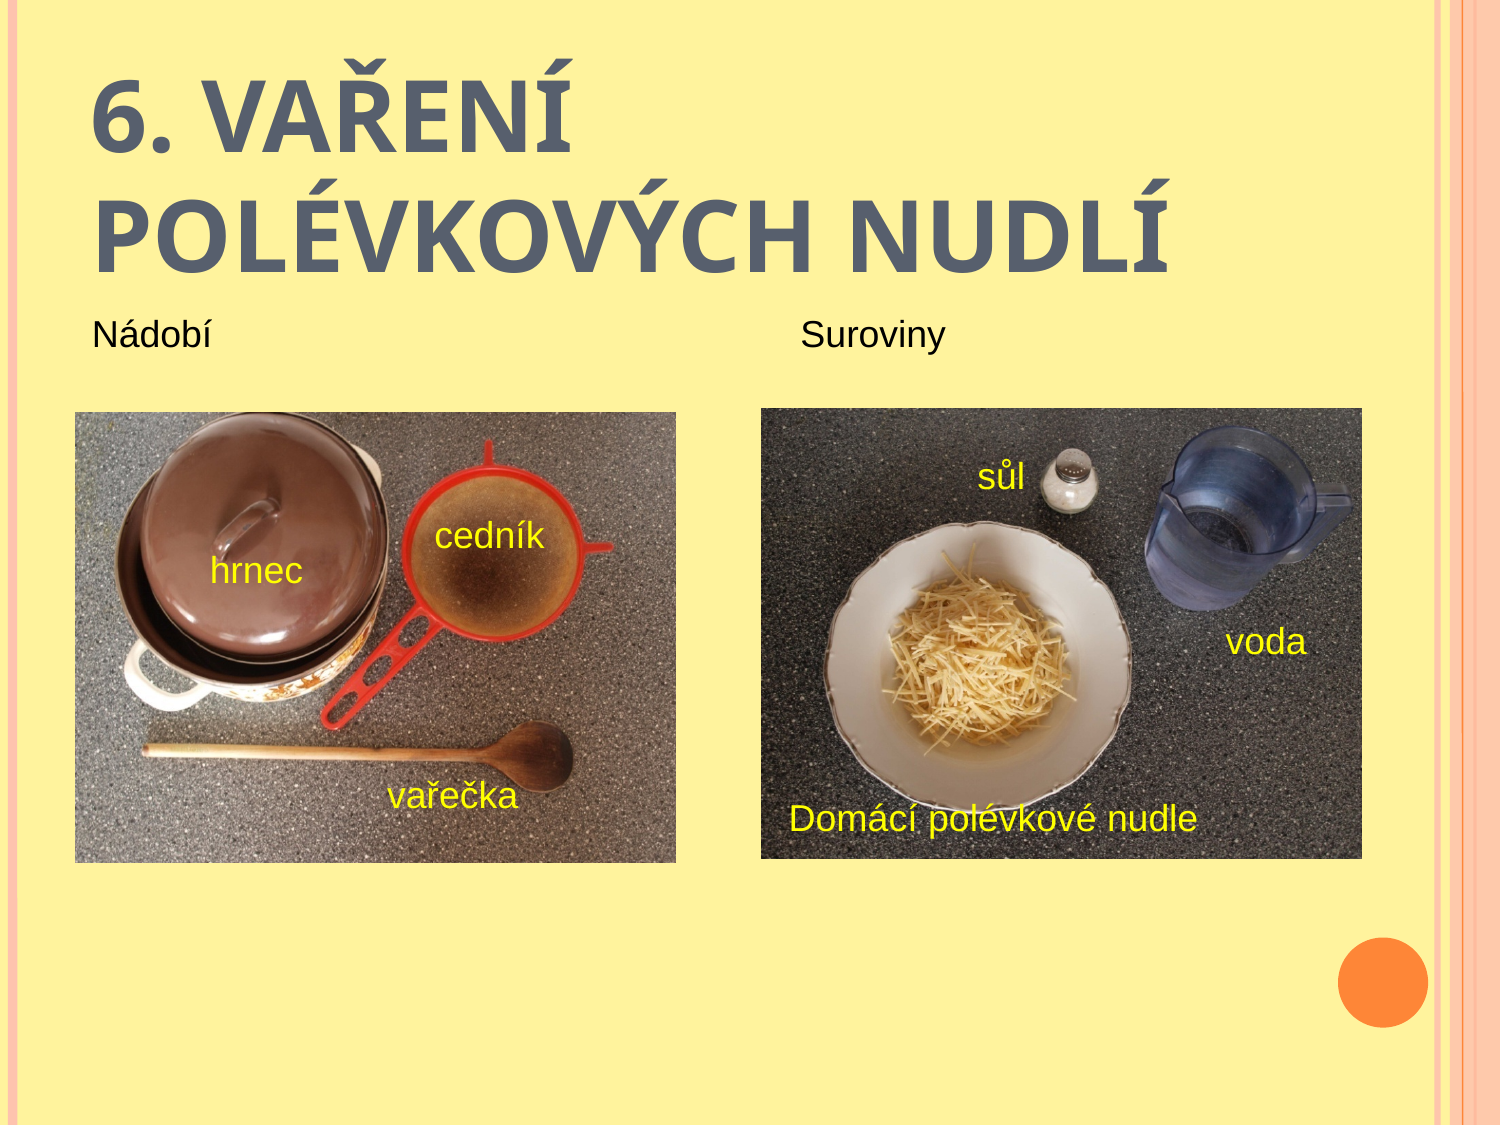

# 6. VAŘENÍ POLÉVKOVÝCH NUDLÍ
Nádobí
Suroviny
sůl
cedník
hrnec
voda
vařečka
Domácí polévkové nudle